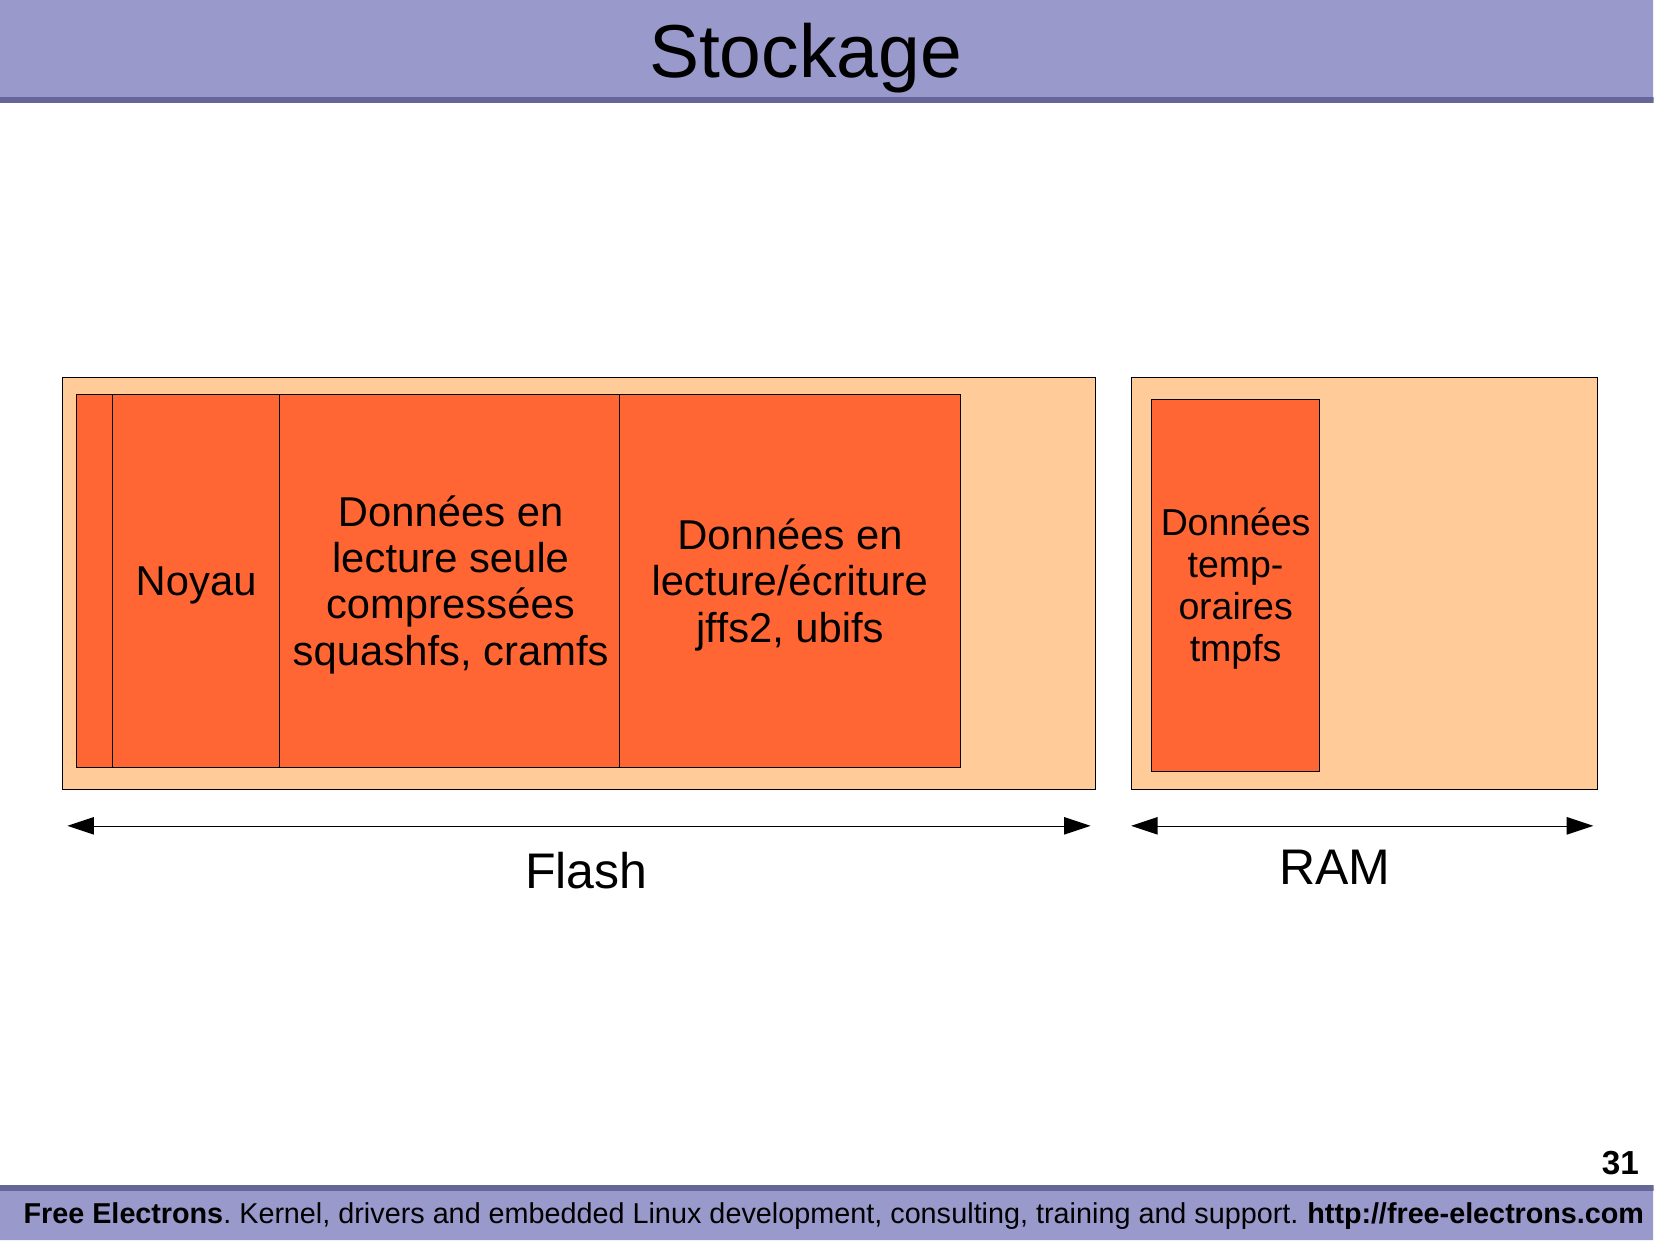

# Stockage
Noyau
Données en
lecture seule
compressées
squashfs, cramfs
Données en
lecture/écriture
jffs2, ubifs
Données
temp-
oraires
tmpfs
RAM
Flash